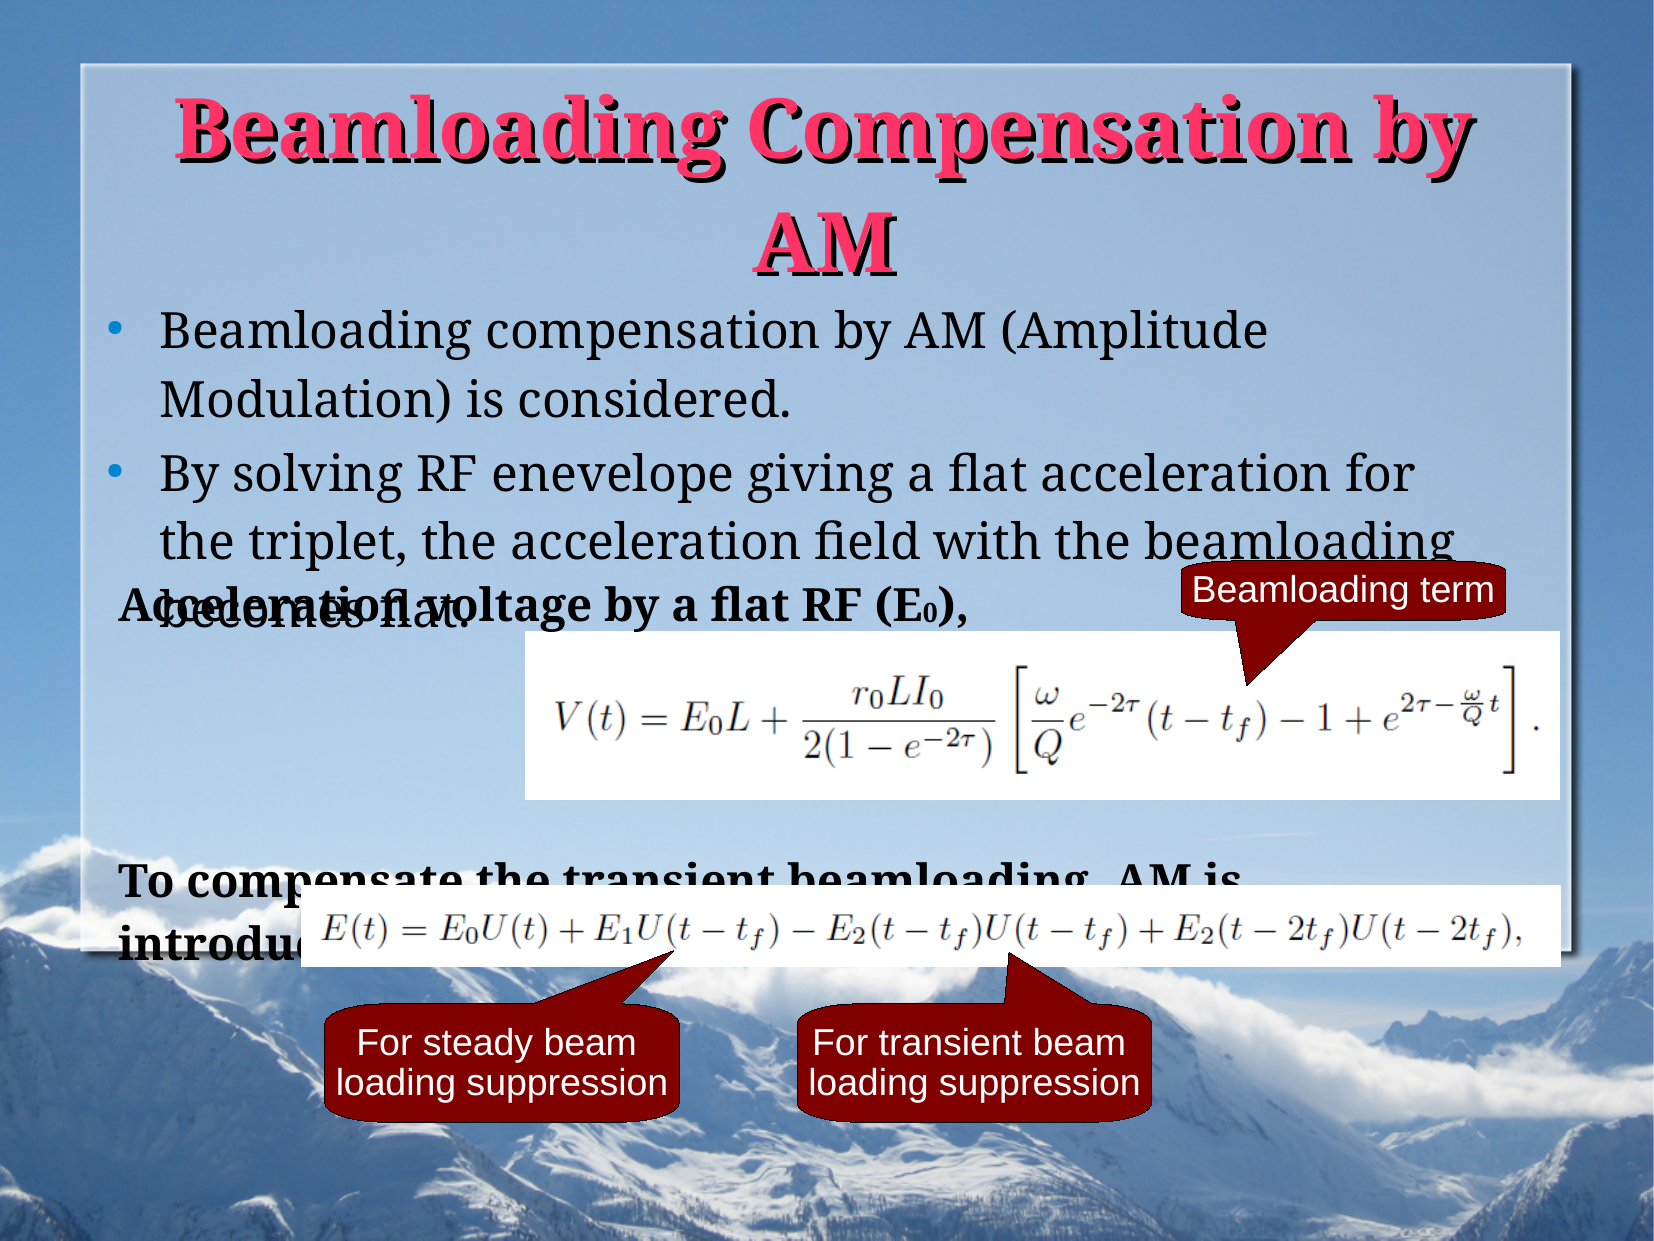

# Beamloading Compensation by AM
Beamloading compensation by AM (Amplitude Modulation) is considered.
By solving RF enevelope giving a flat acceleration for the triplet, the acceleration field with the beamloading becomes flat.
Beamloading term
Beamloading term
Acceleration voltage by a flat RF (E0),
To compensate the transient beamloading, AM is introduced as follows,
For steady beam
loading suppression
For transient beam
loading suppression